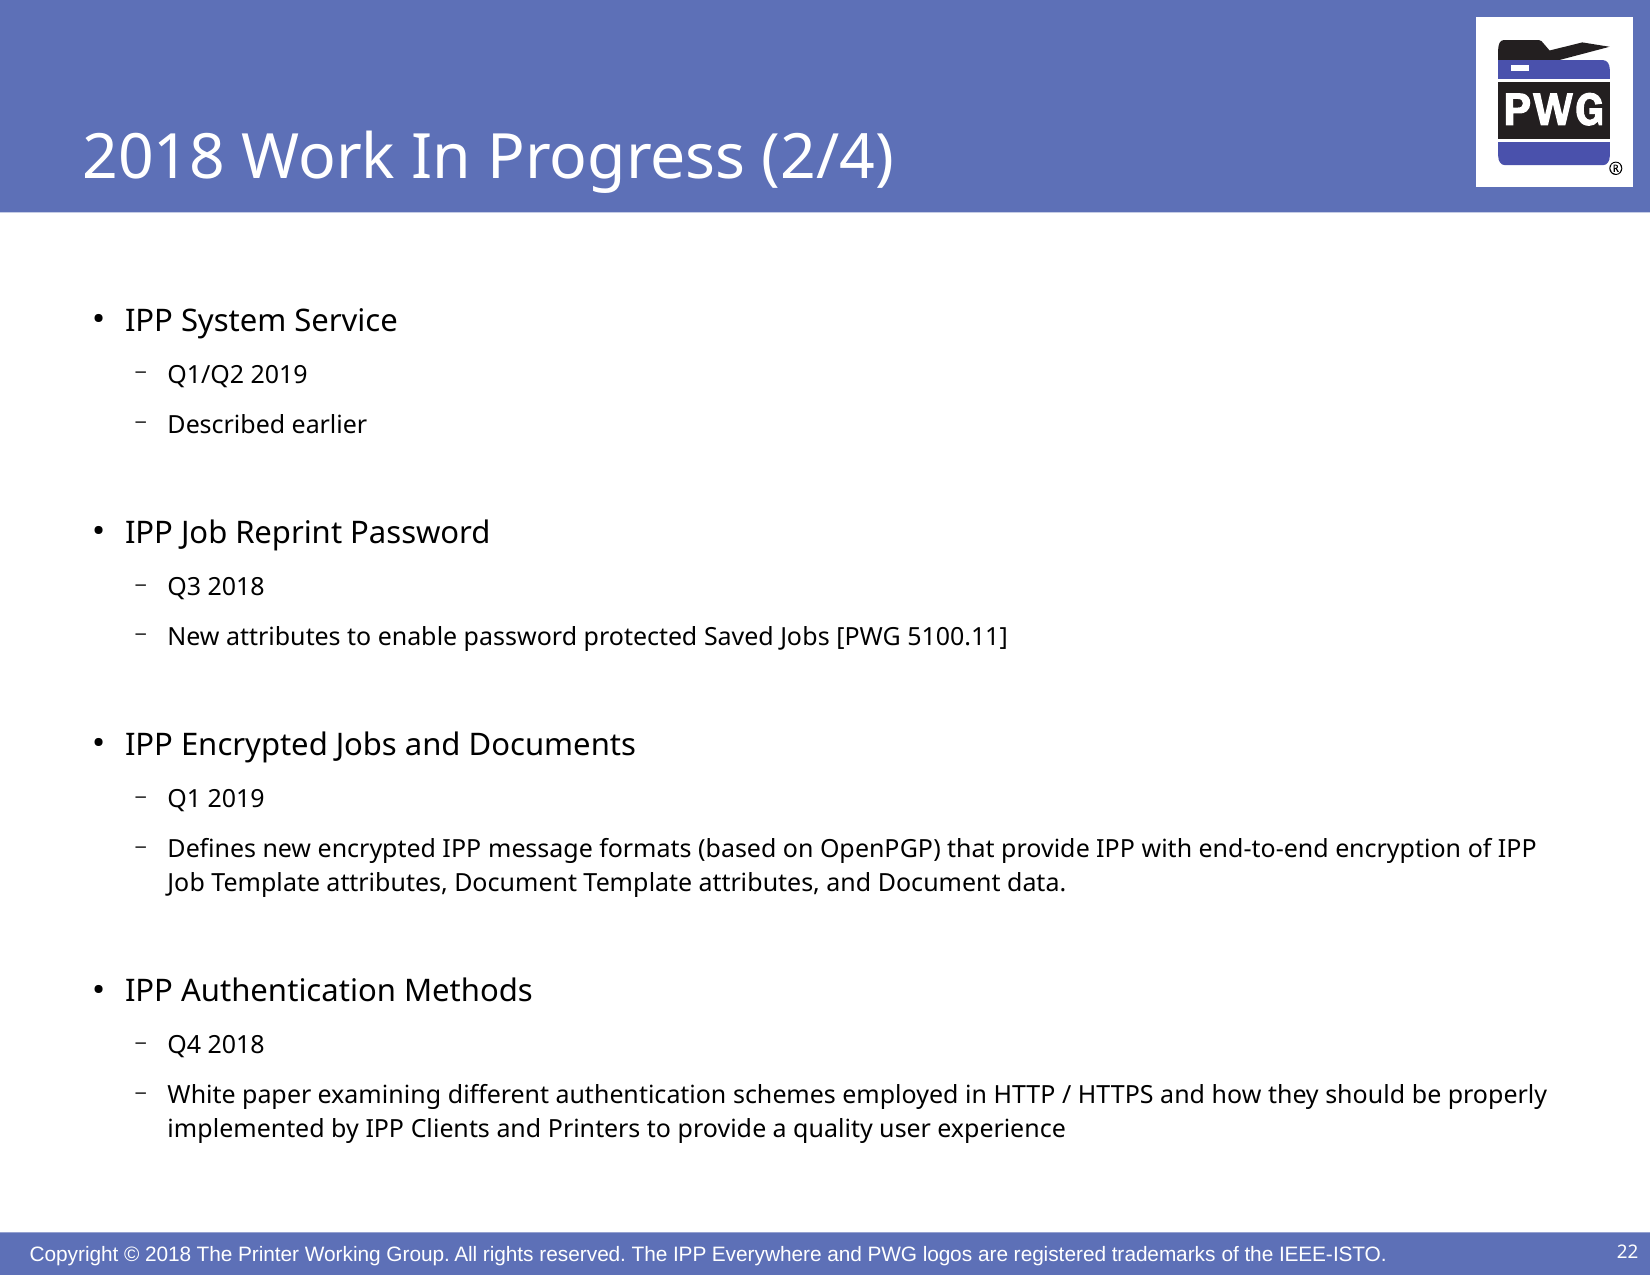

# 2018 Work In Progress (2/4)
IPP System Service
Q1/Q2 2019
Described earlier
IPP Job Reprint Password
Q3 2018
New attributes to enable password protected Saved Jobs [PWG 5100.11]
IPP Encrypted Jobs and Documents
Q1 2019
Defines new encrypted IPP message formats (based on OpenPGP) that provide IPP with end-to-end encryption of IPP Job Template attributes, Document Template attributes, and Document data.
IPP Authentication Methods
Q4 2018
White paper examining different authentication schemes employed in HTTP / HTTPS and how they should be properly implemented by IPP Clients and Printers to provide a quality user experience